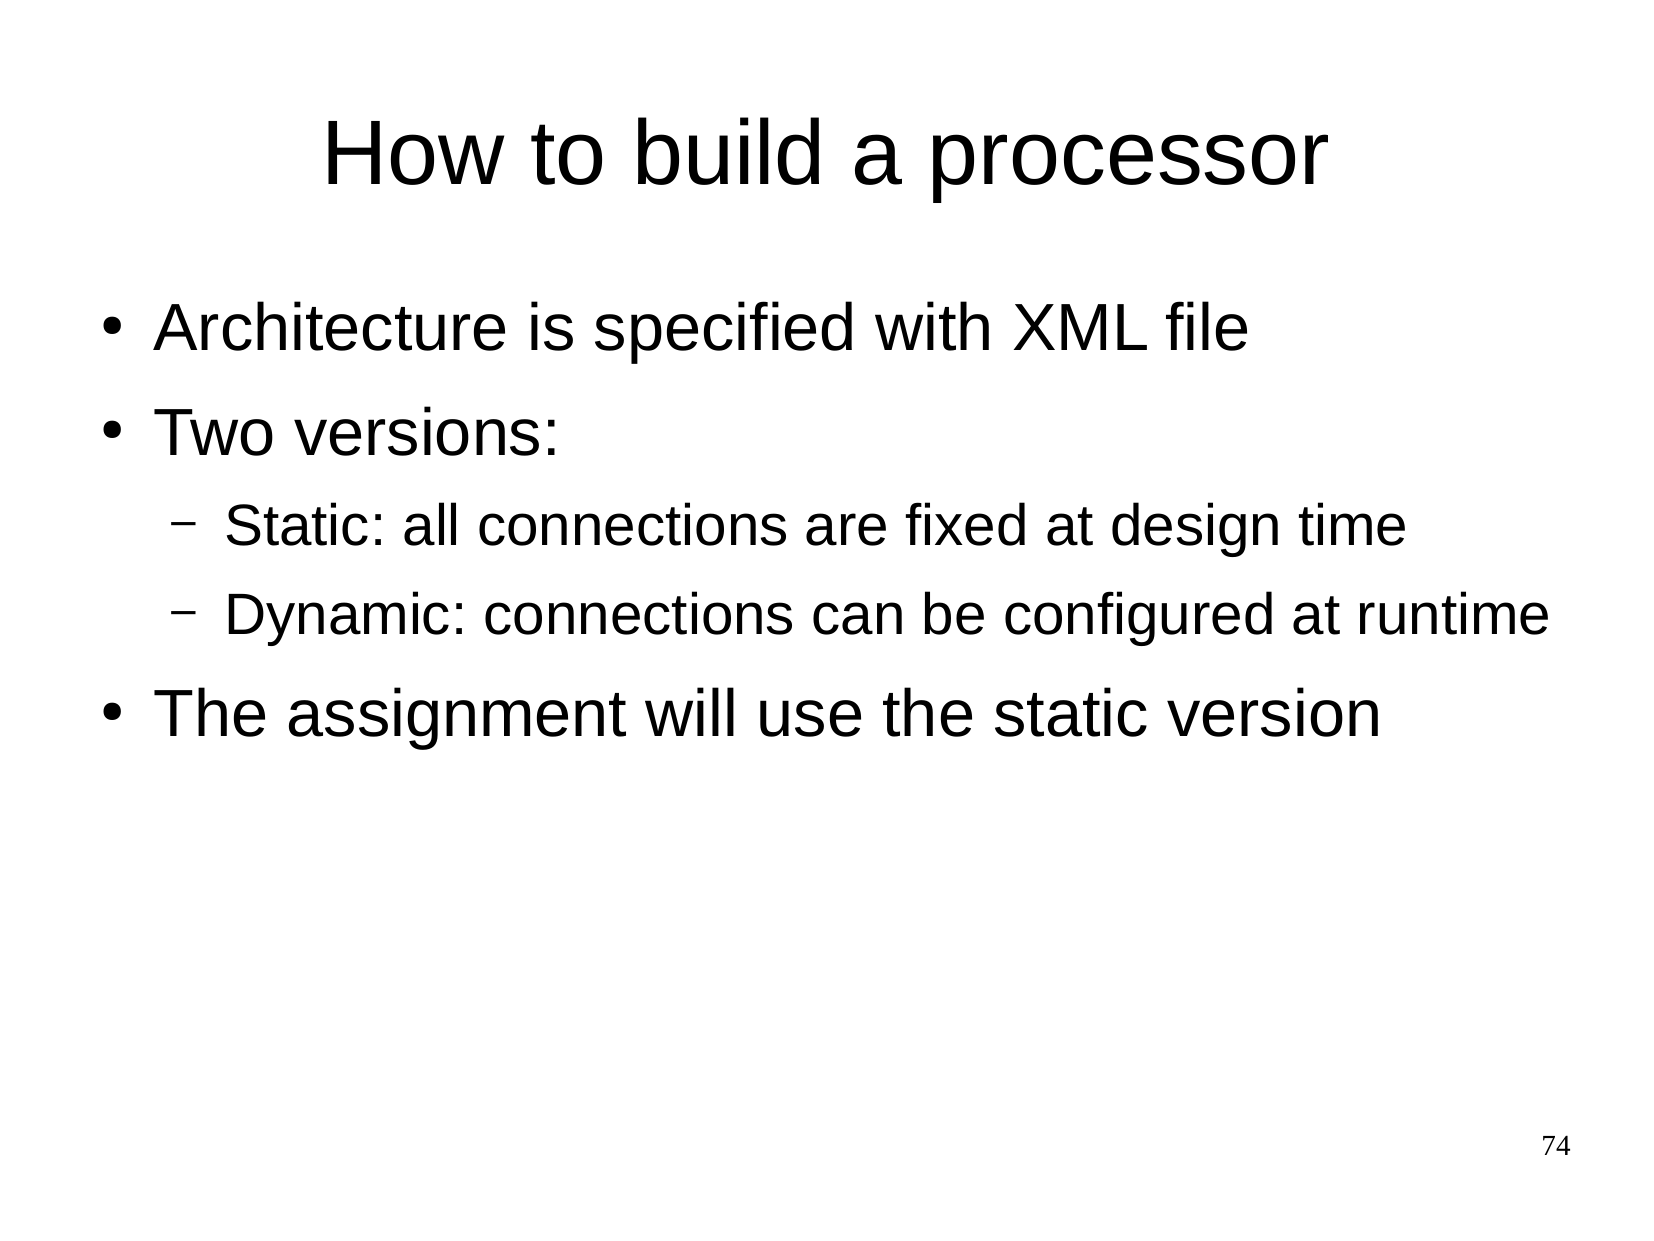

# How to build a processor
Architecture is specified with XML file
Two versions:
Static: all connections are fixed at design time
Dynamic: connections can be configured at runtime
The assignment will use the static version
74